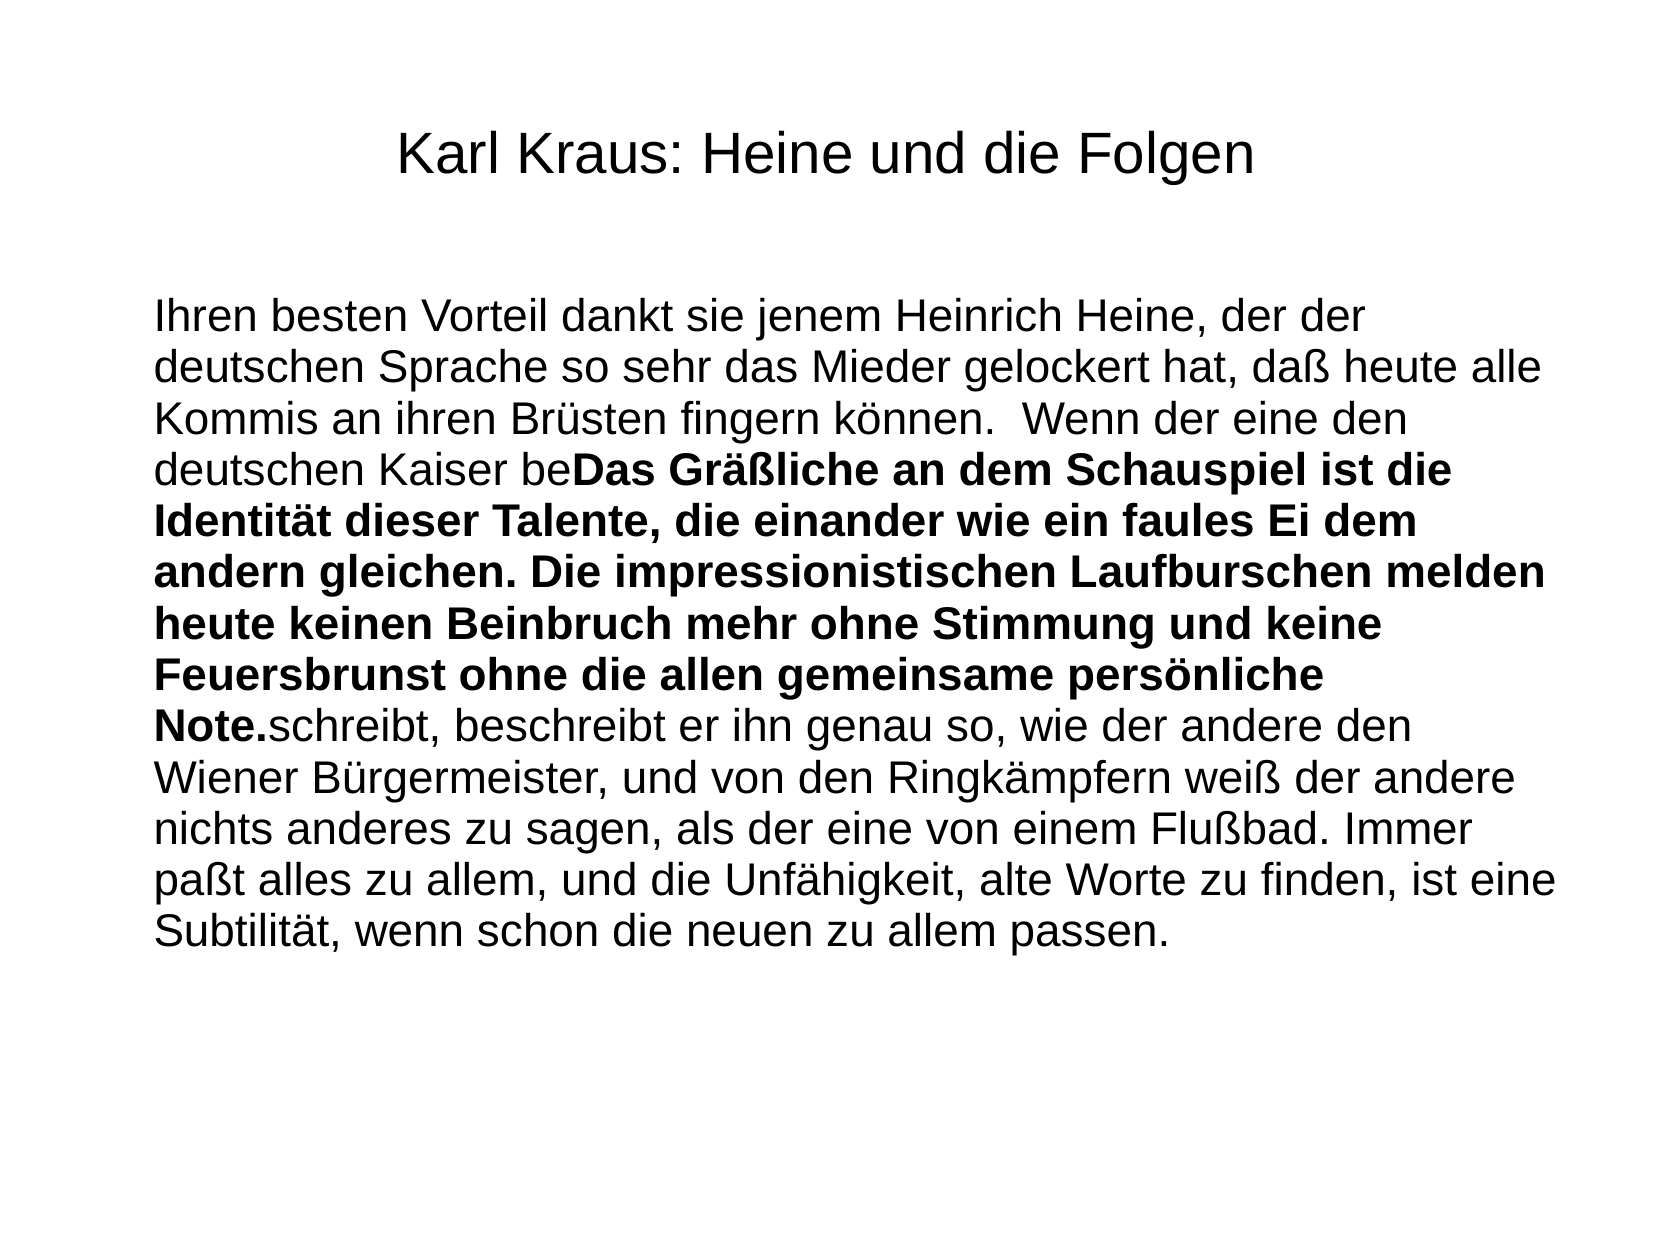

# Karl Kraus: Heine und die Folgen
Ihren besten Vorteil dankt sie jenem Heinrich Heine, der der deutschen Sprache so sehr das Mieder gelockert hat, daß heute alle Kommis an ihren Brüsten fingern können. Wenn der eine den deutschen Kaiser beDas Gräßliche an dem Schauspiel ist die Identität dieser Talente, die einander wie ein faules Ei dem andern gleichen. Die impressionistischen Laufburschen melden heute keinen Beinbruch mehr ohne Stimmung und keine Feuersbrunst ohne die allen gemeinsame persönliche Note.schreibt, beschreibt er ihn genau so, wie der andere den Wiener Bürgermeister, und von den Ringkämpfern weiß der andere nichts anderes zu sagen, als der eine von einem Flußbad. Immer paßt alles zu allem, und die Unfähigkeit, alte Worte zu finden, ist eine Subtilität, wenn schon die neuen zu allem passen.